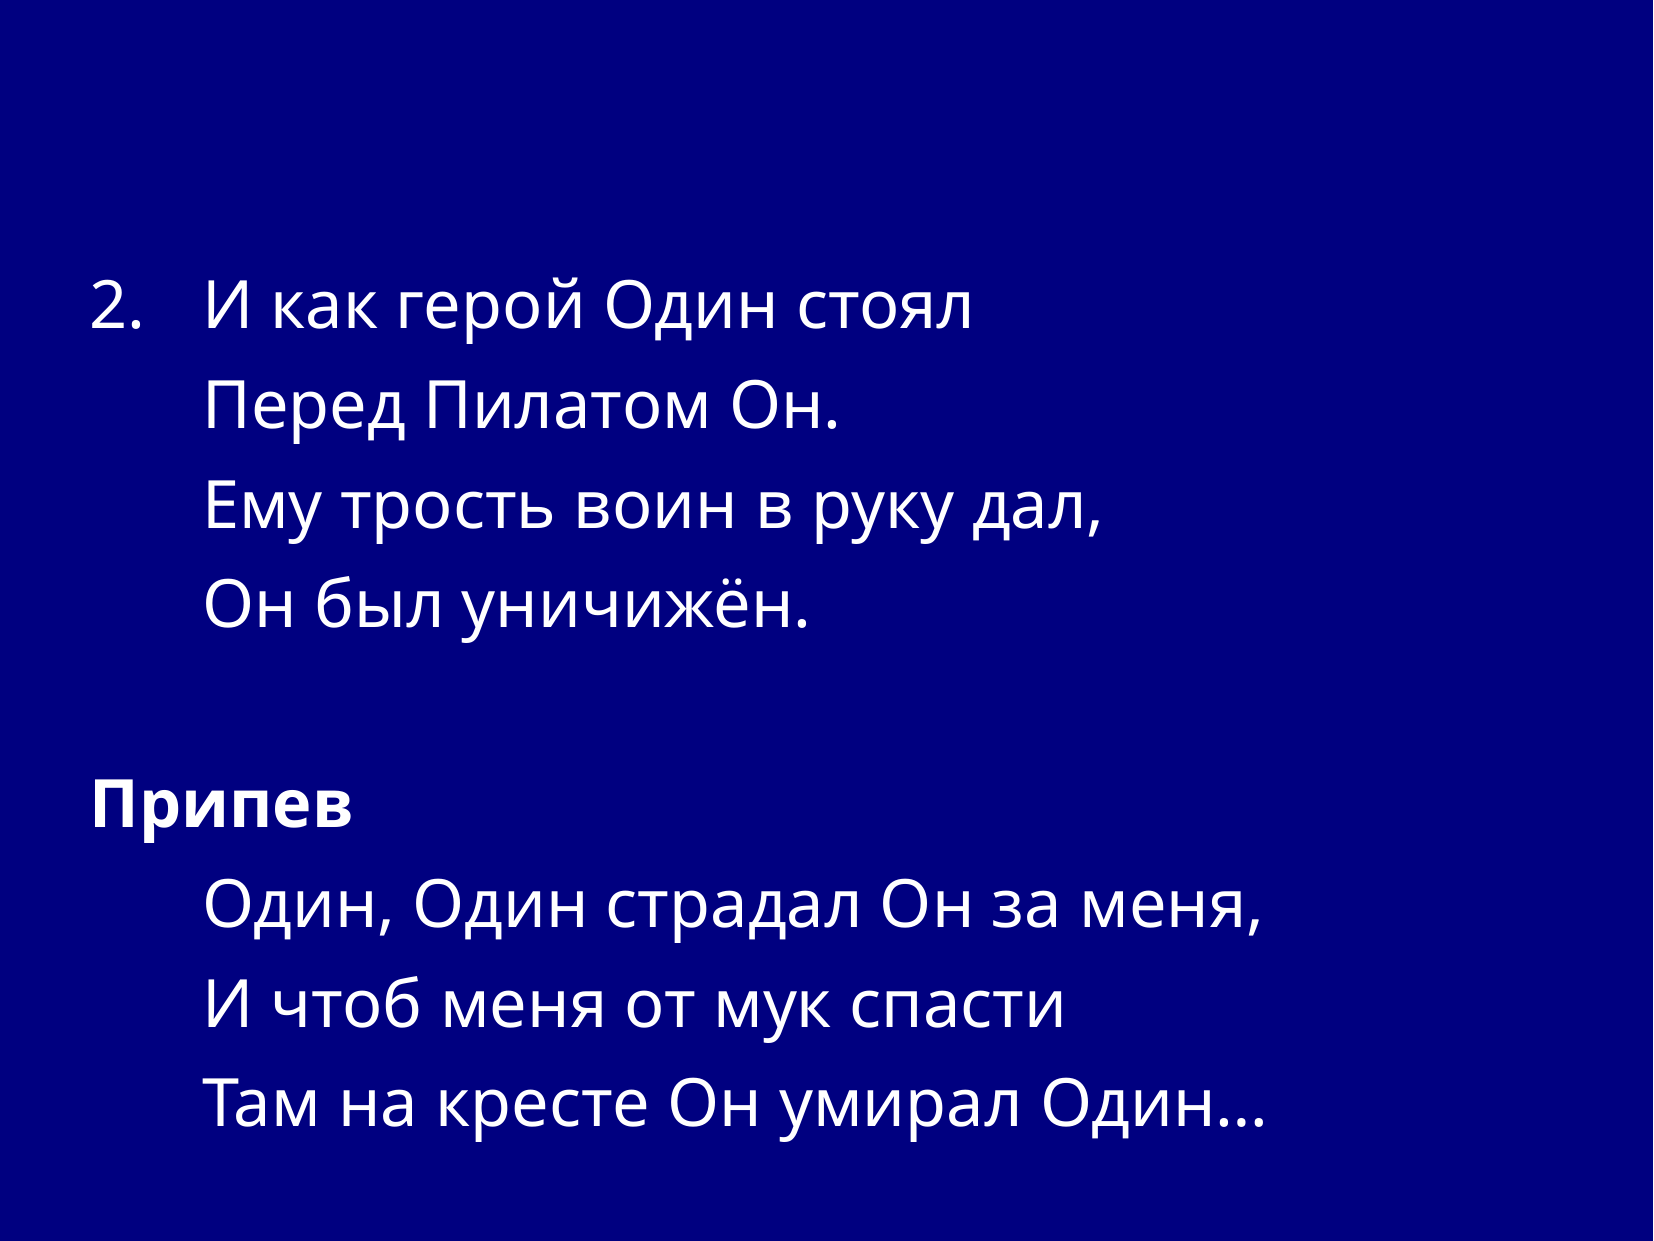

2.	И как герой Один стоял
	Перед Пилатом Он.
	Ему трость воин в руку дал,
	Он был уничижён.
Припев
	Один, Один страдал Он за меня,
	И чтоб меня от мук спасти
	Там на кресте Он умирал Один…